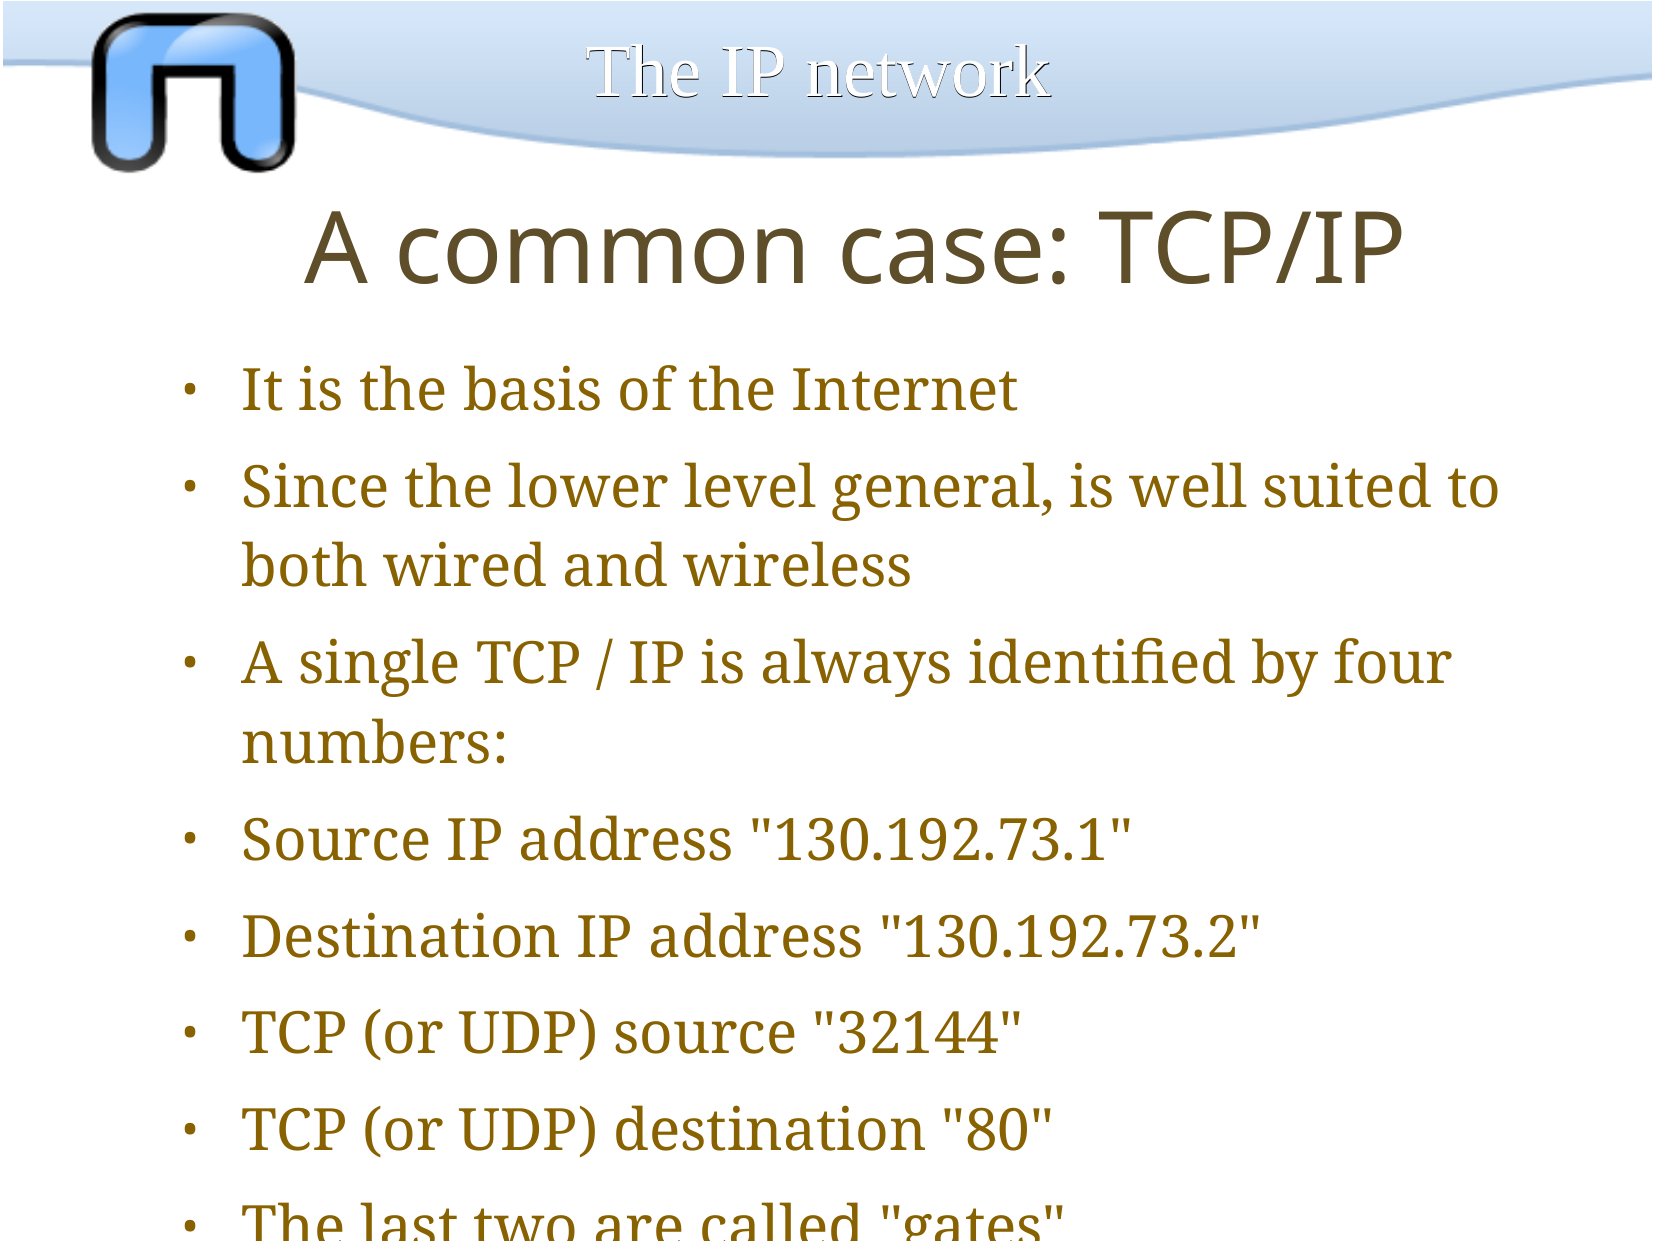

The IP network
A common case: TCP/IP
# It is the basis of the Internet
Since the lower level general, is well suited to both wired and wireless
A single TCP / IP is always identified by four numbers:
Source IP address "130.192.73.1"
Destination IP address "130.192.73.2"
TCP (or UDP) source "32144"
TCP (or UDP) destination "80"
The last two are called "gates"